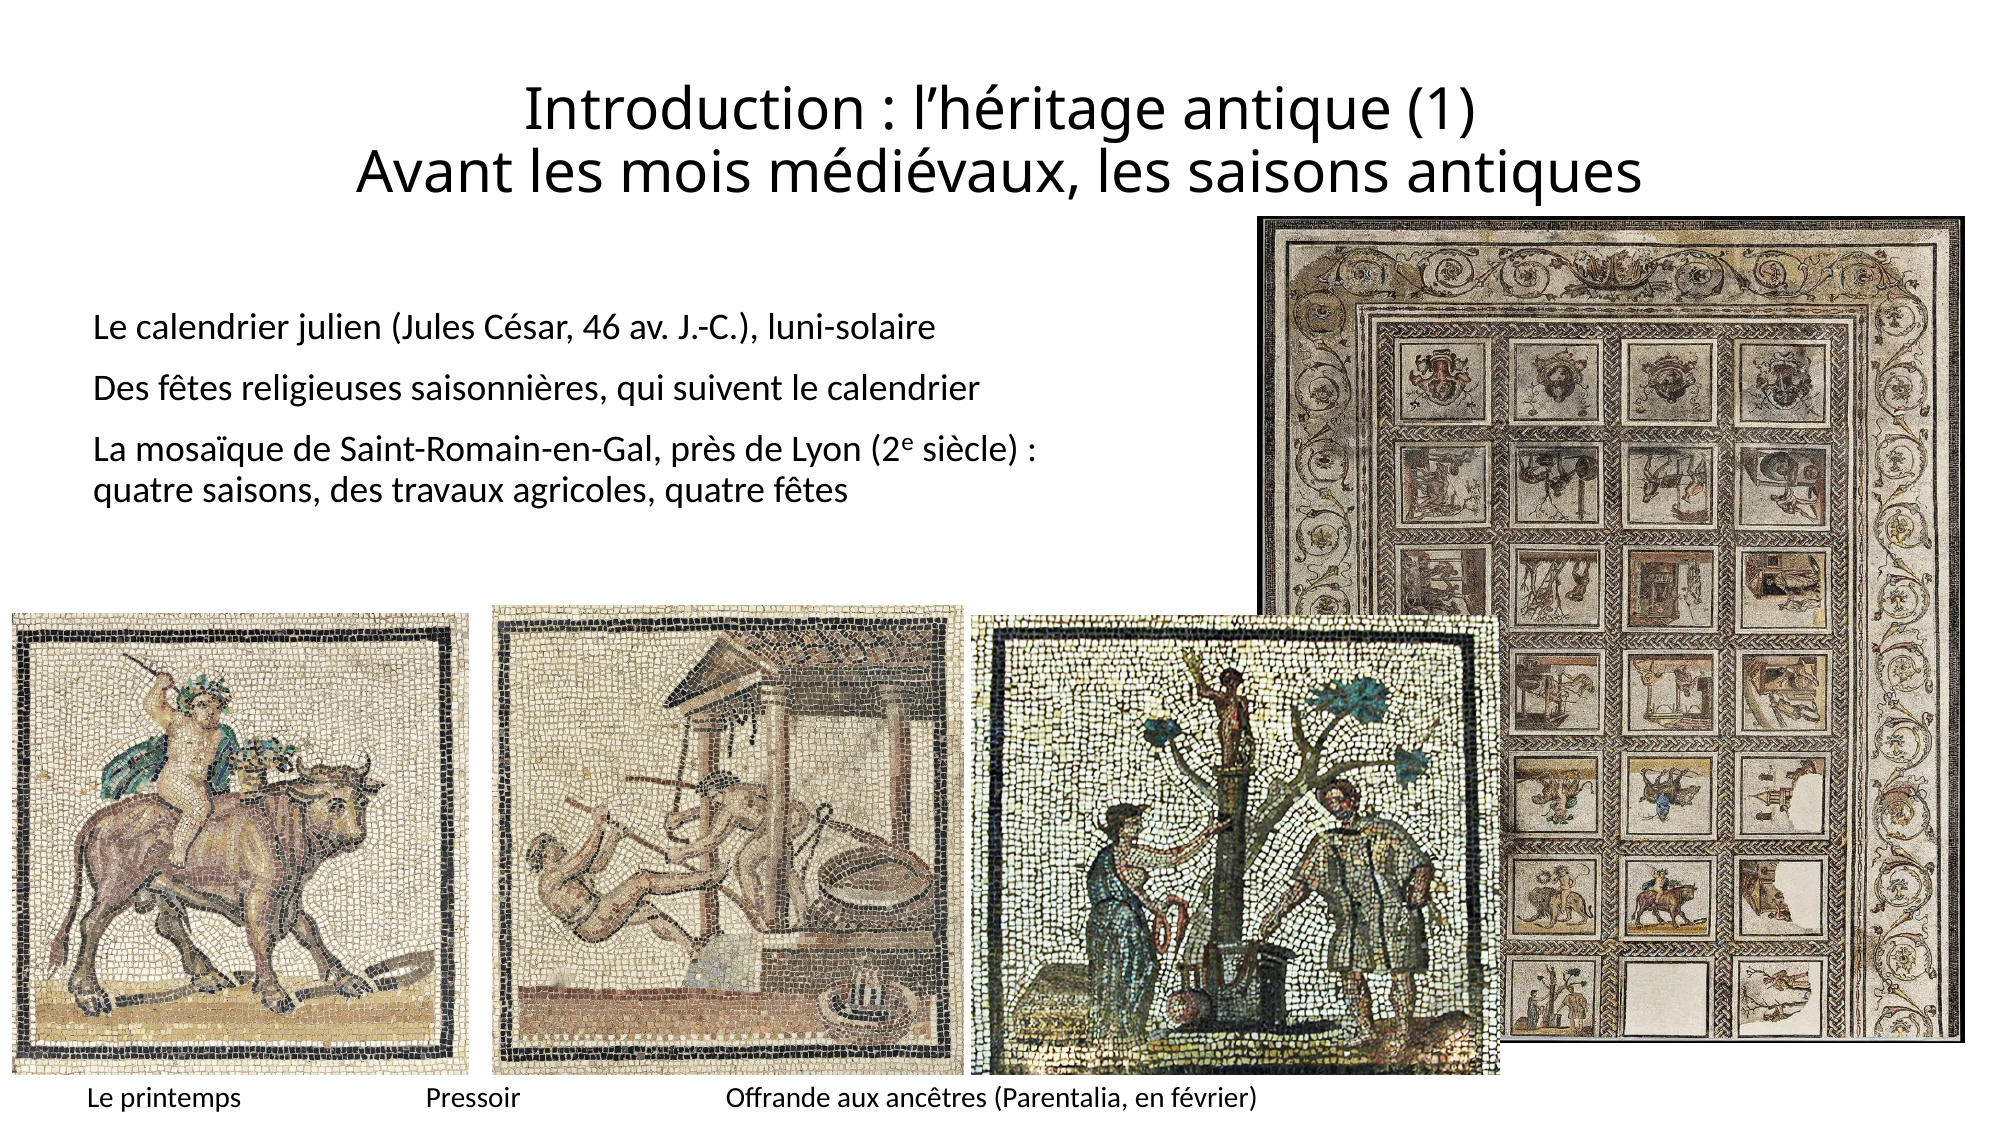

Introduction : l’héritage antique (1)
Avant les mois médiévaux, les saisons antiques
# Le calendrier julien (Jules César, 46 av. J.-C.), luni-solaire
Des fêtes religieuses saisonnières, qui suivent le calendrier
La mosaïque de Saint-Romain-en-Gal, près de Lyon (2e siècle) : quatre saisons, des travaux agricoles, quatre fêtes
Le printemps 		 Pressoir	 		 Offrande aux ancêtres (Parentalia, en février)